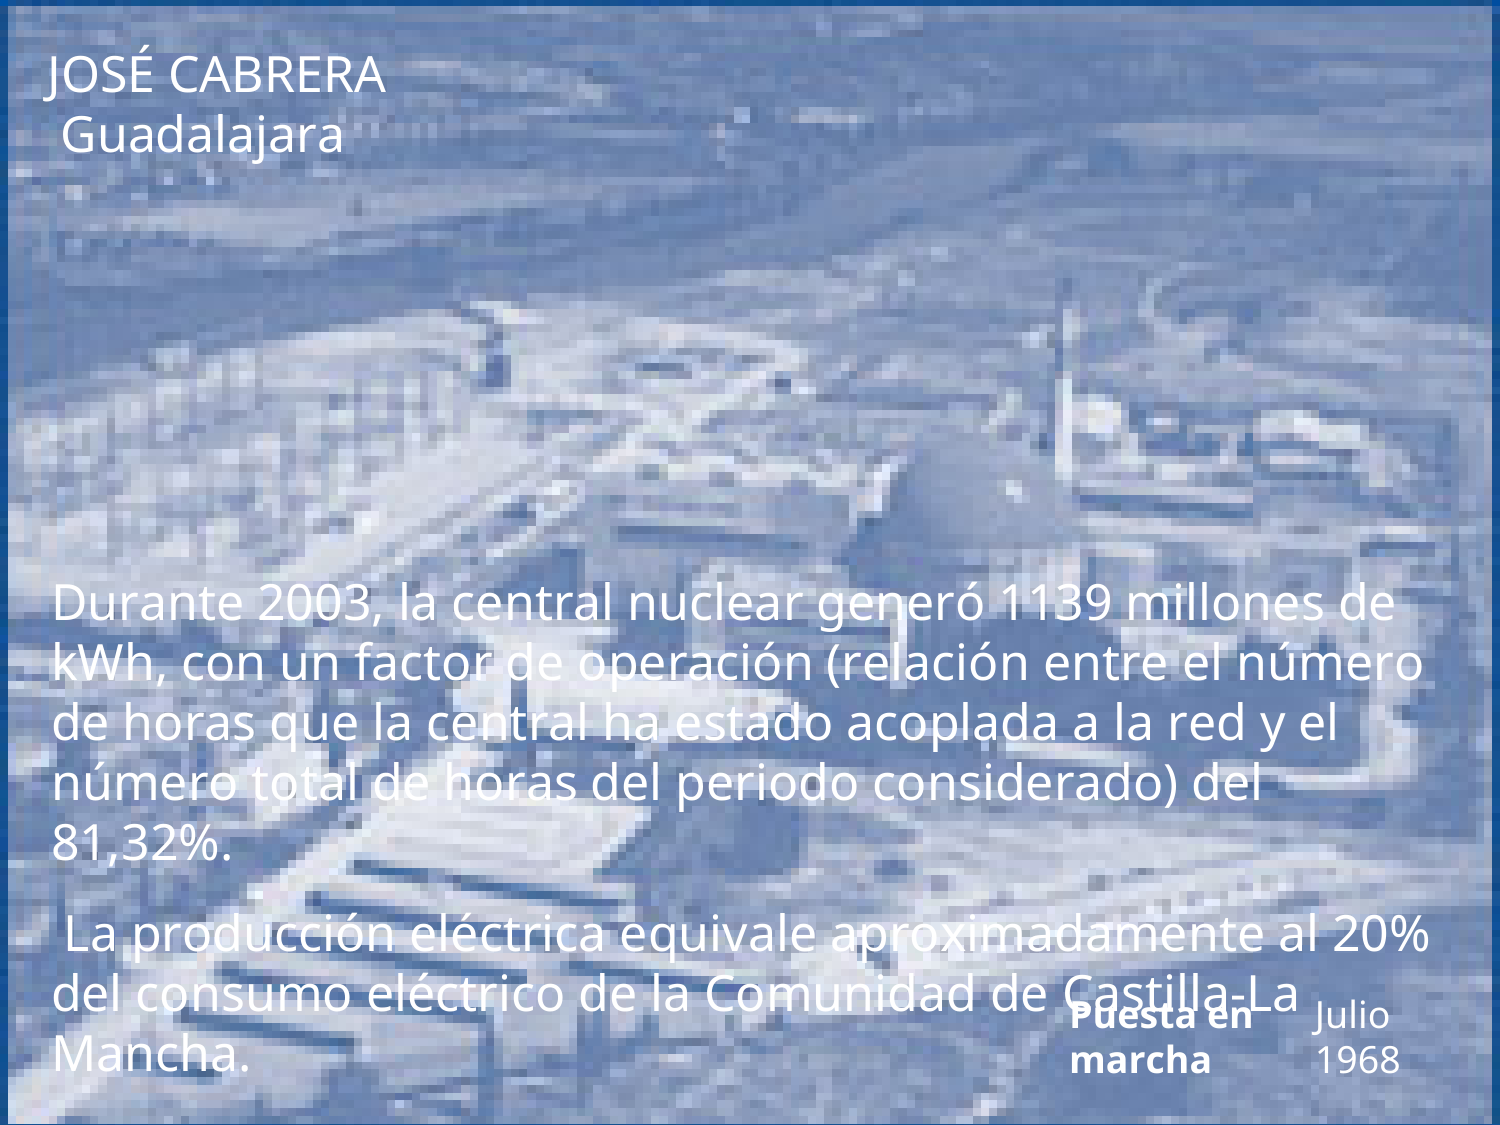

JOSÉ CABRERA
 Guadalajara
Durante 2003, la central nuclear generó 1139 millones de kWh, con un factor de operación (relación entre el número de horas que la central ha estado acoplada a la red y el número total de horas del periodo considerado) del 81,32%.
 La producción eléctrica equivale aproximadamente al 20% del consumo eléctrico de la Comunidad de Castilla-La Mancha.
| Puesta en marcha | Julio 1968 |
| --- | --- |